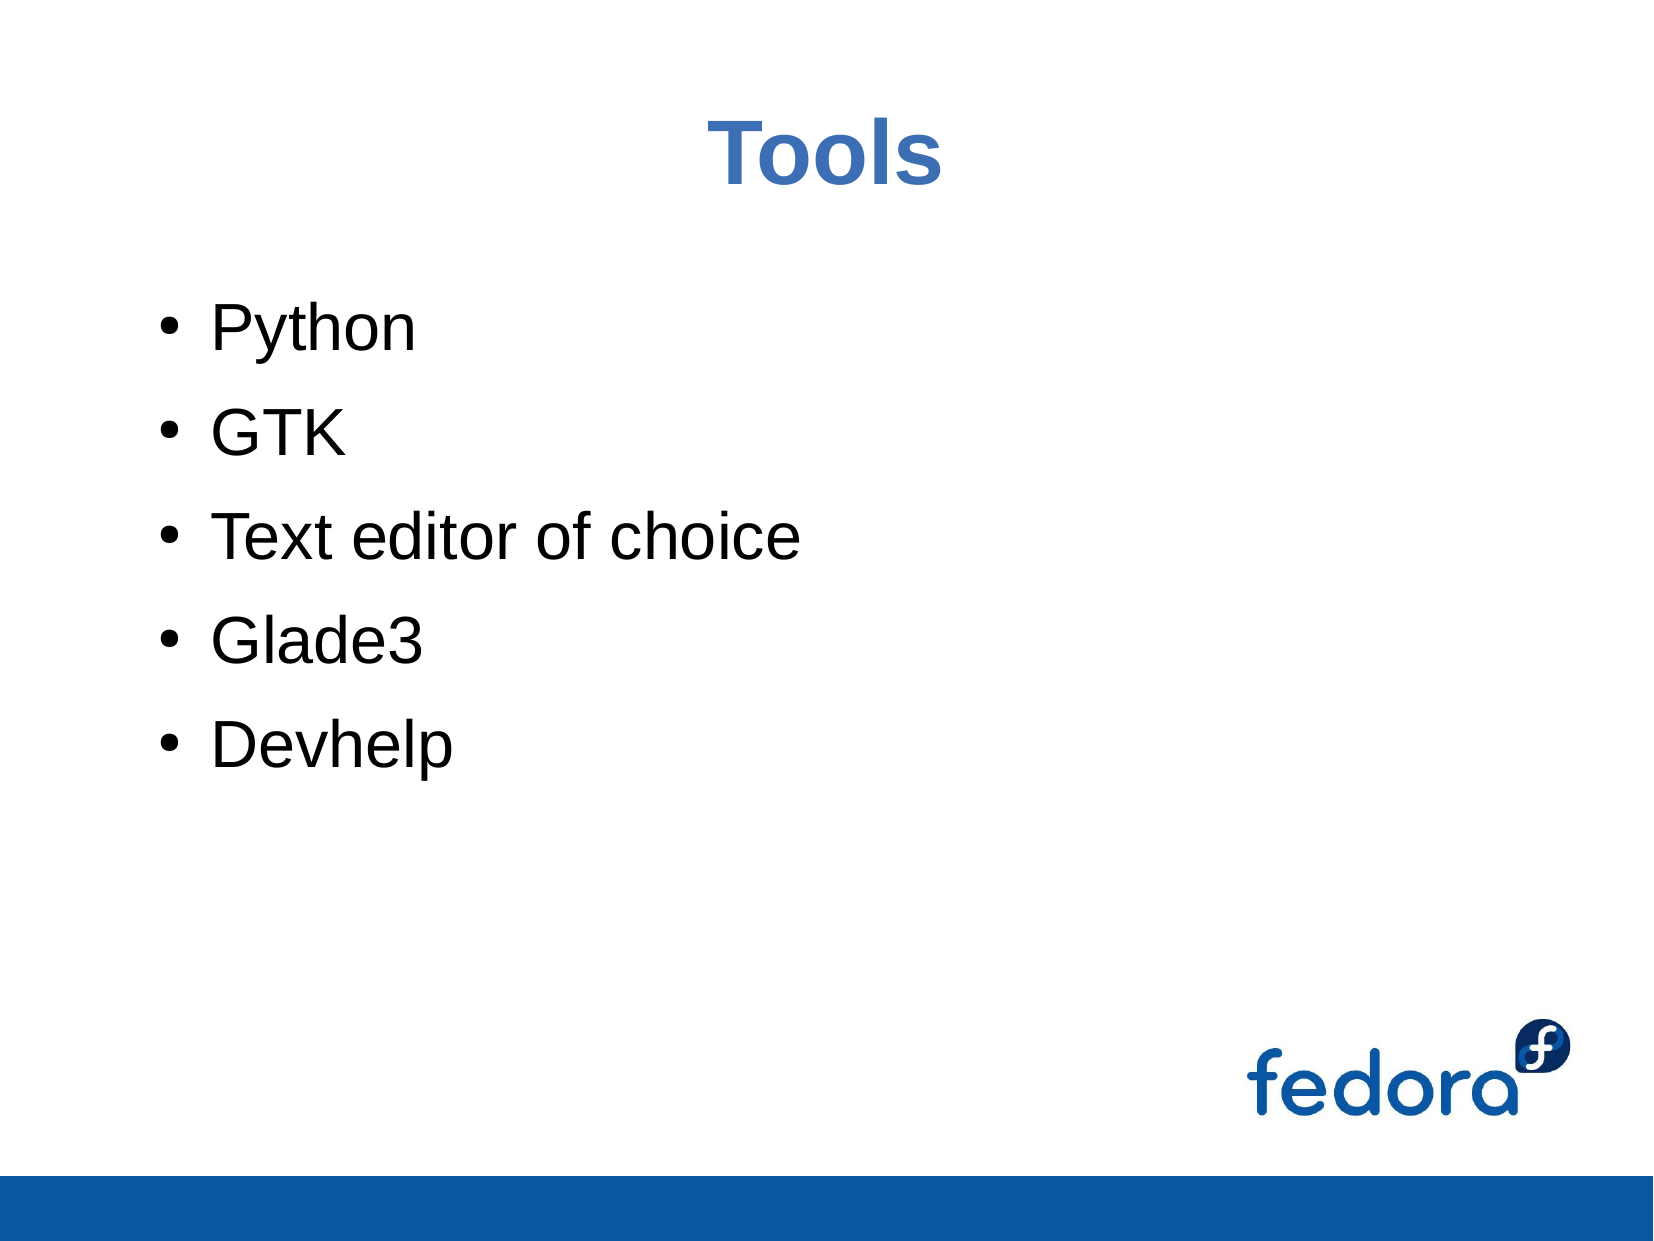

# Tools
Python
GTK
Text editor of choice
Glade3
Devhelp